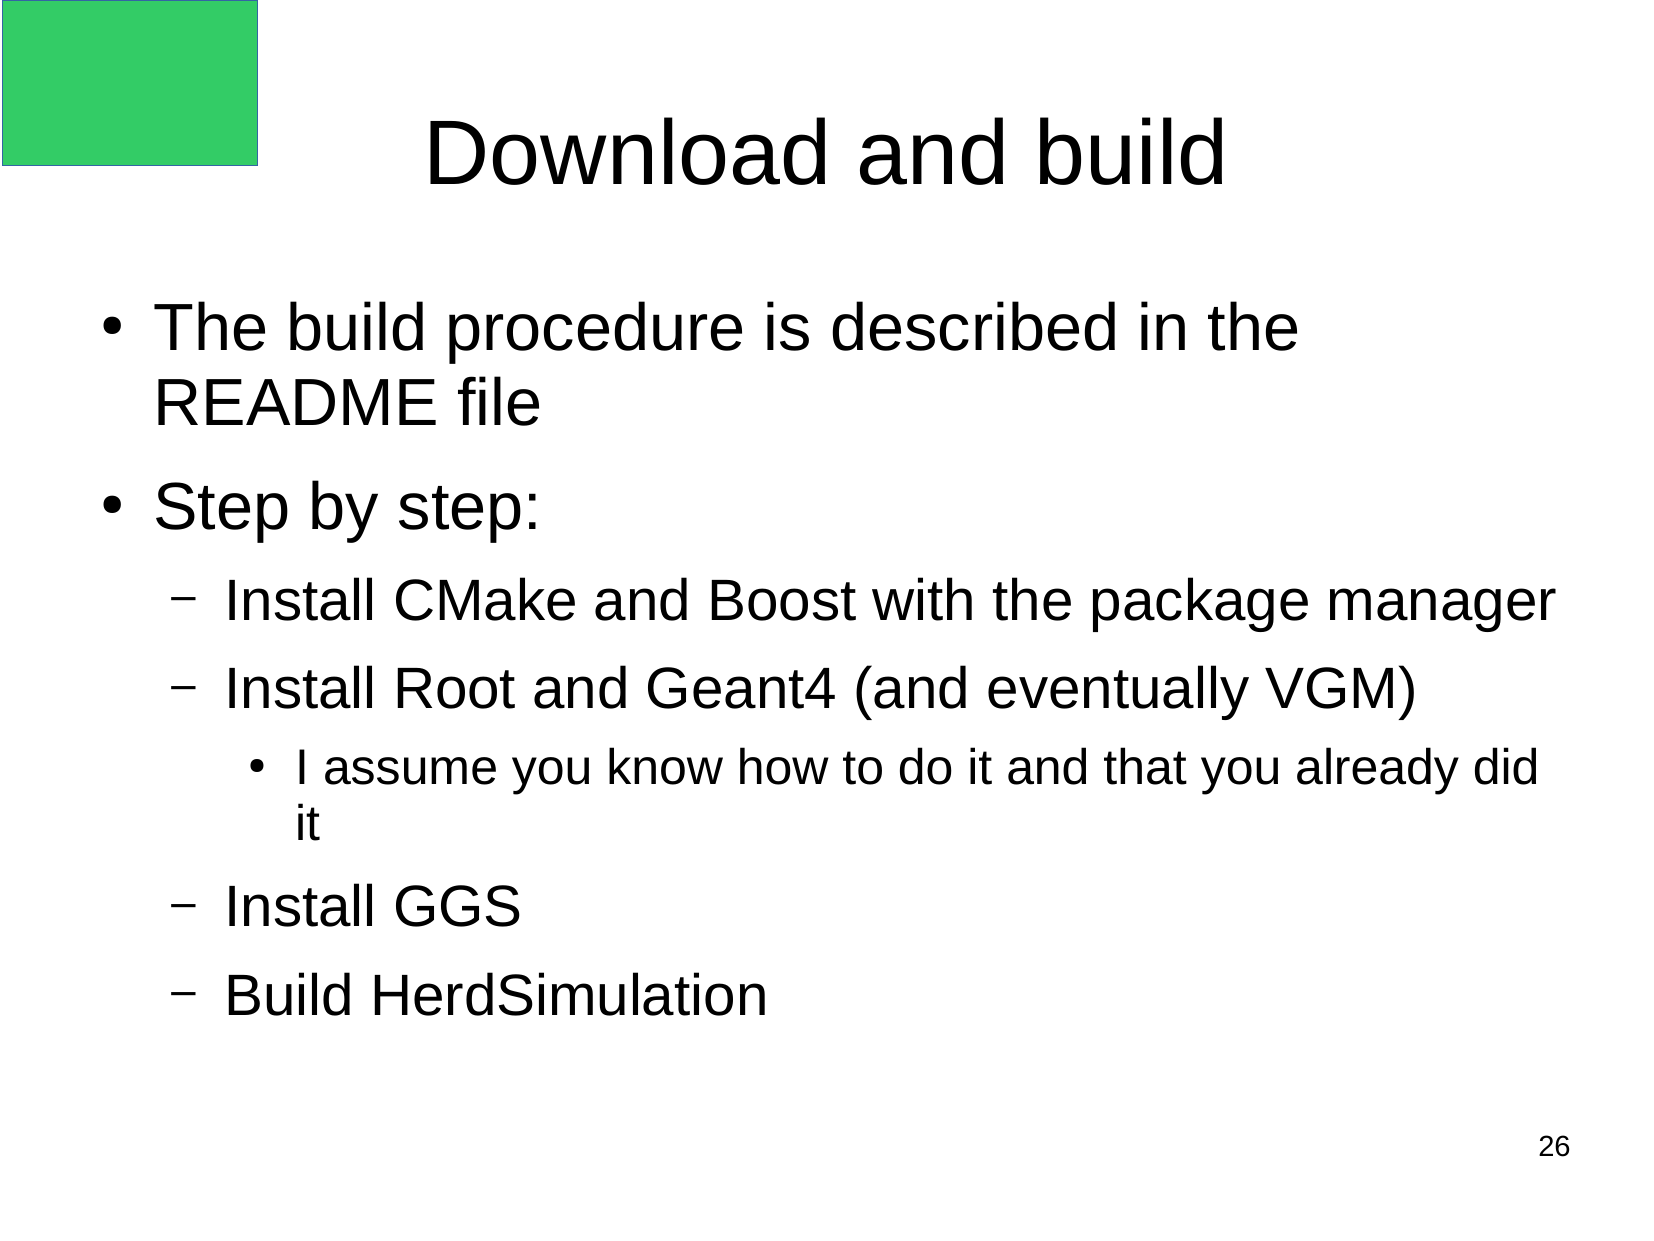

# Download and build
The build procedure is described in the README file
Step by step:
Install CMake and Boost with the package manager
Install Root and Geant4 (and eventually VGM)
I assume you know how to do it and that you already did it
Install GGS
Build HerdSimulation
26